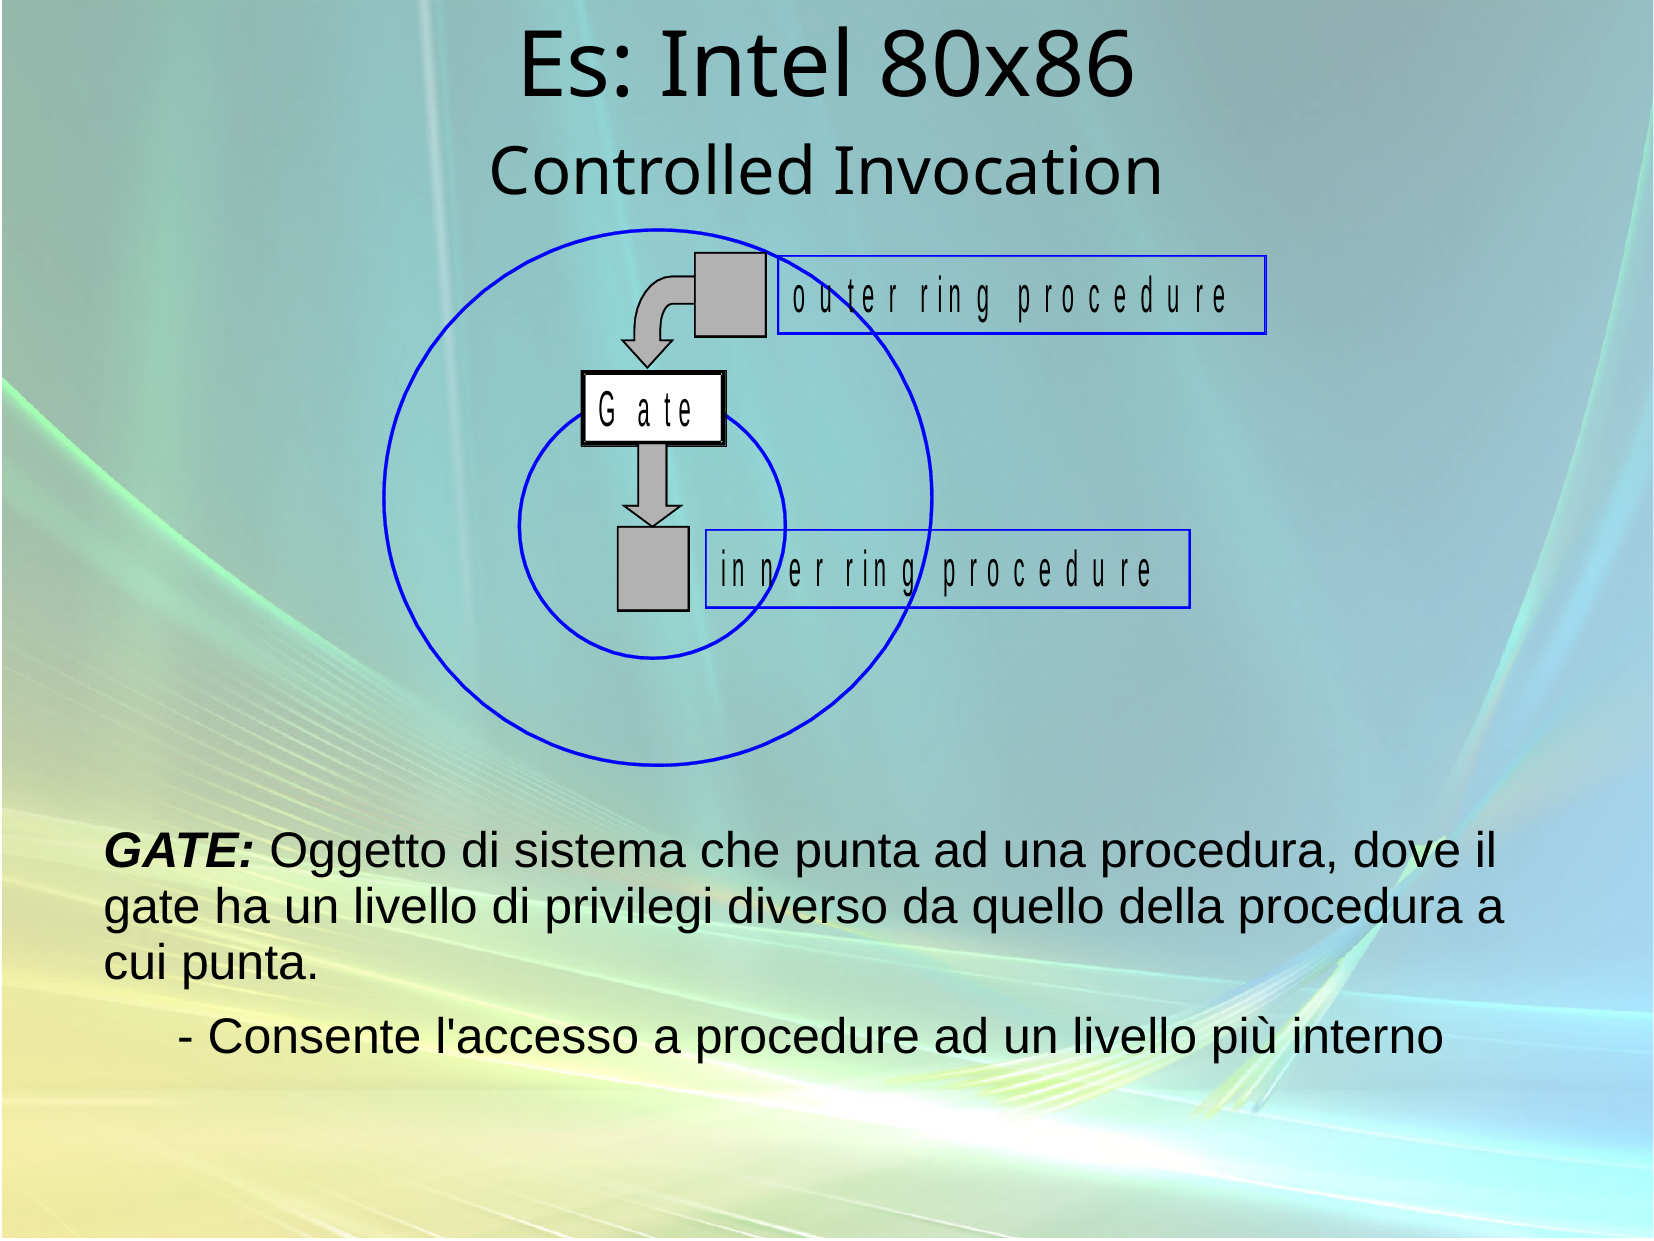

# Es: Intel 80x86 Controlled Invocation
GATE: Oggetto di sistema che punta ad una procedura, dove il gate ha un livello di privilegi diverso da quello della procedura a cui punta.
	- Consente l'accesso a procedure ad un livello più interno